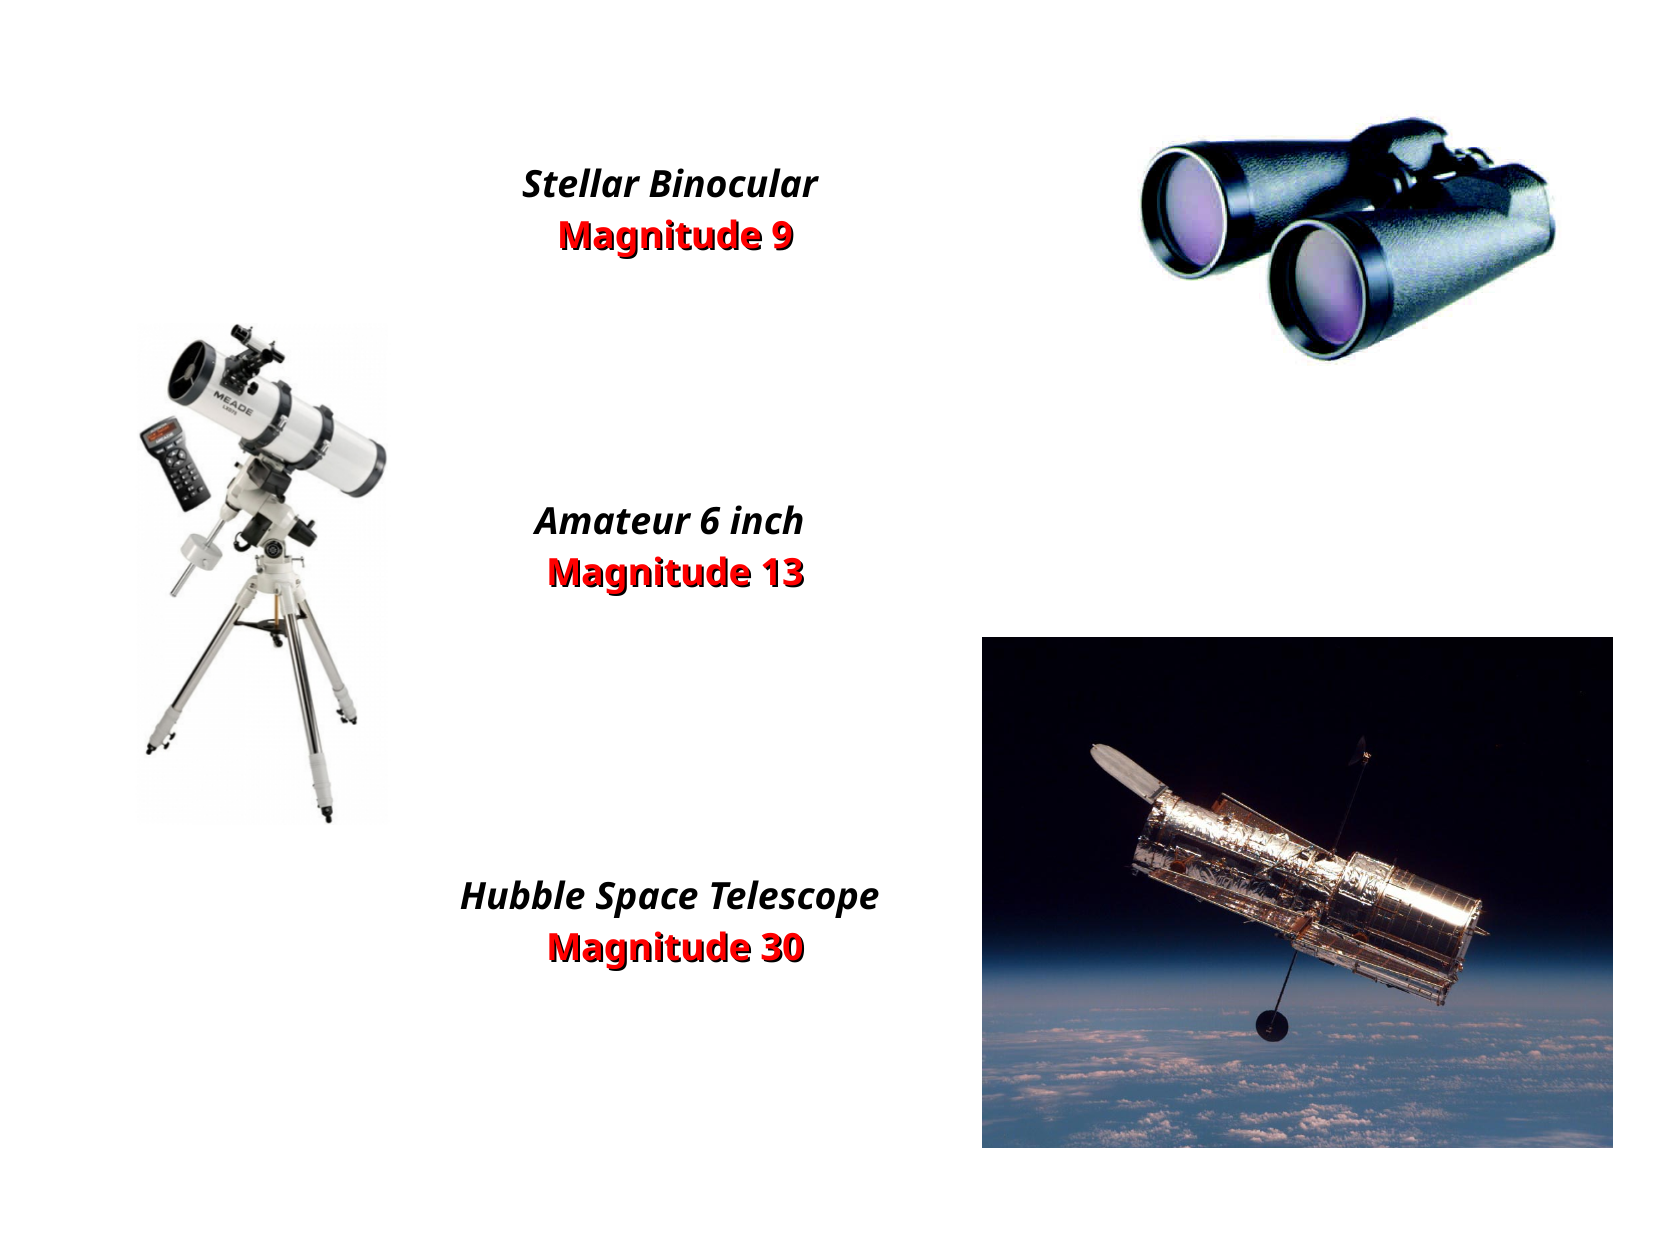

Stellar Binocular
Magnitude 9
Amateur 6 inch
Magnitude 13
Hubble Space Telescope
Magnitude 30